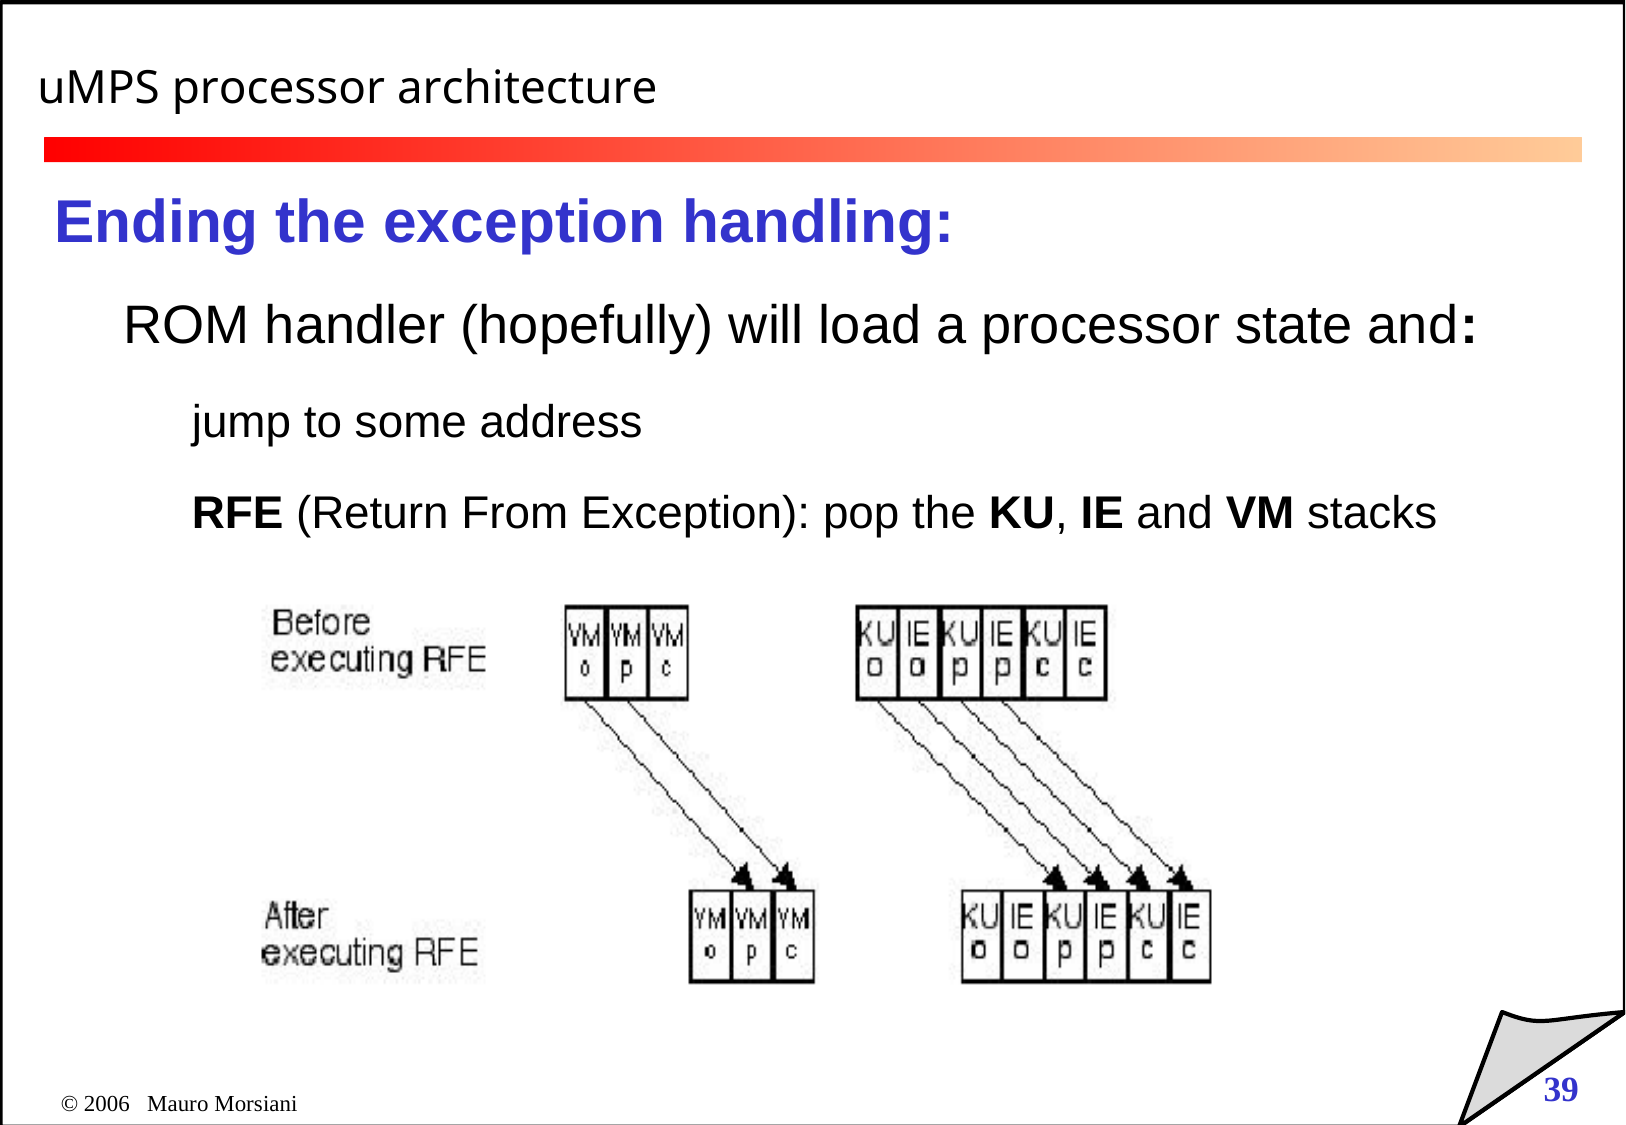

# uMPS processor architecture
Ending the exception handling:
ROM handler (hopefully) will load a processor state and:
jump to some address
RFE (Return From Exception): pop the KU, IE and VM stacks